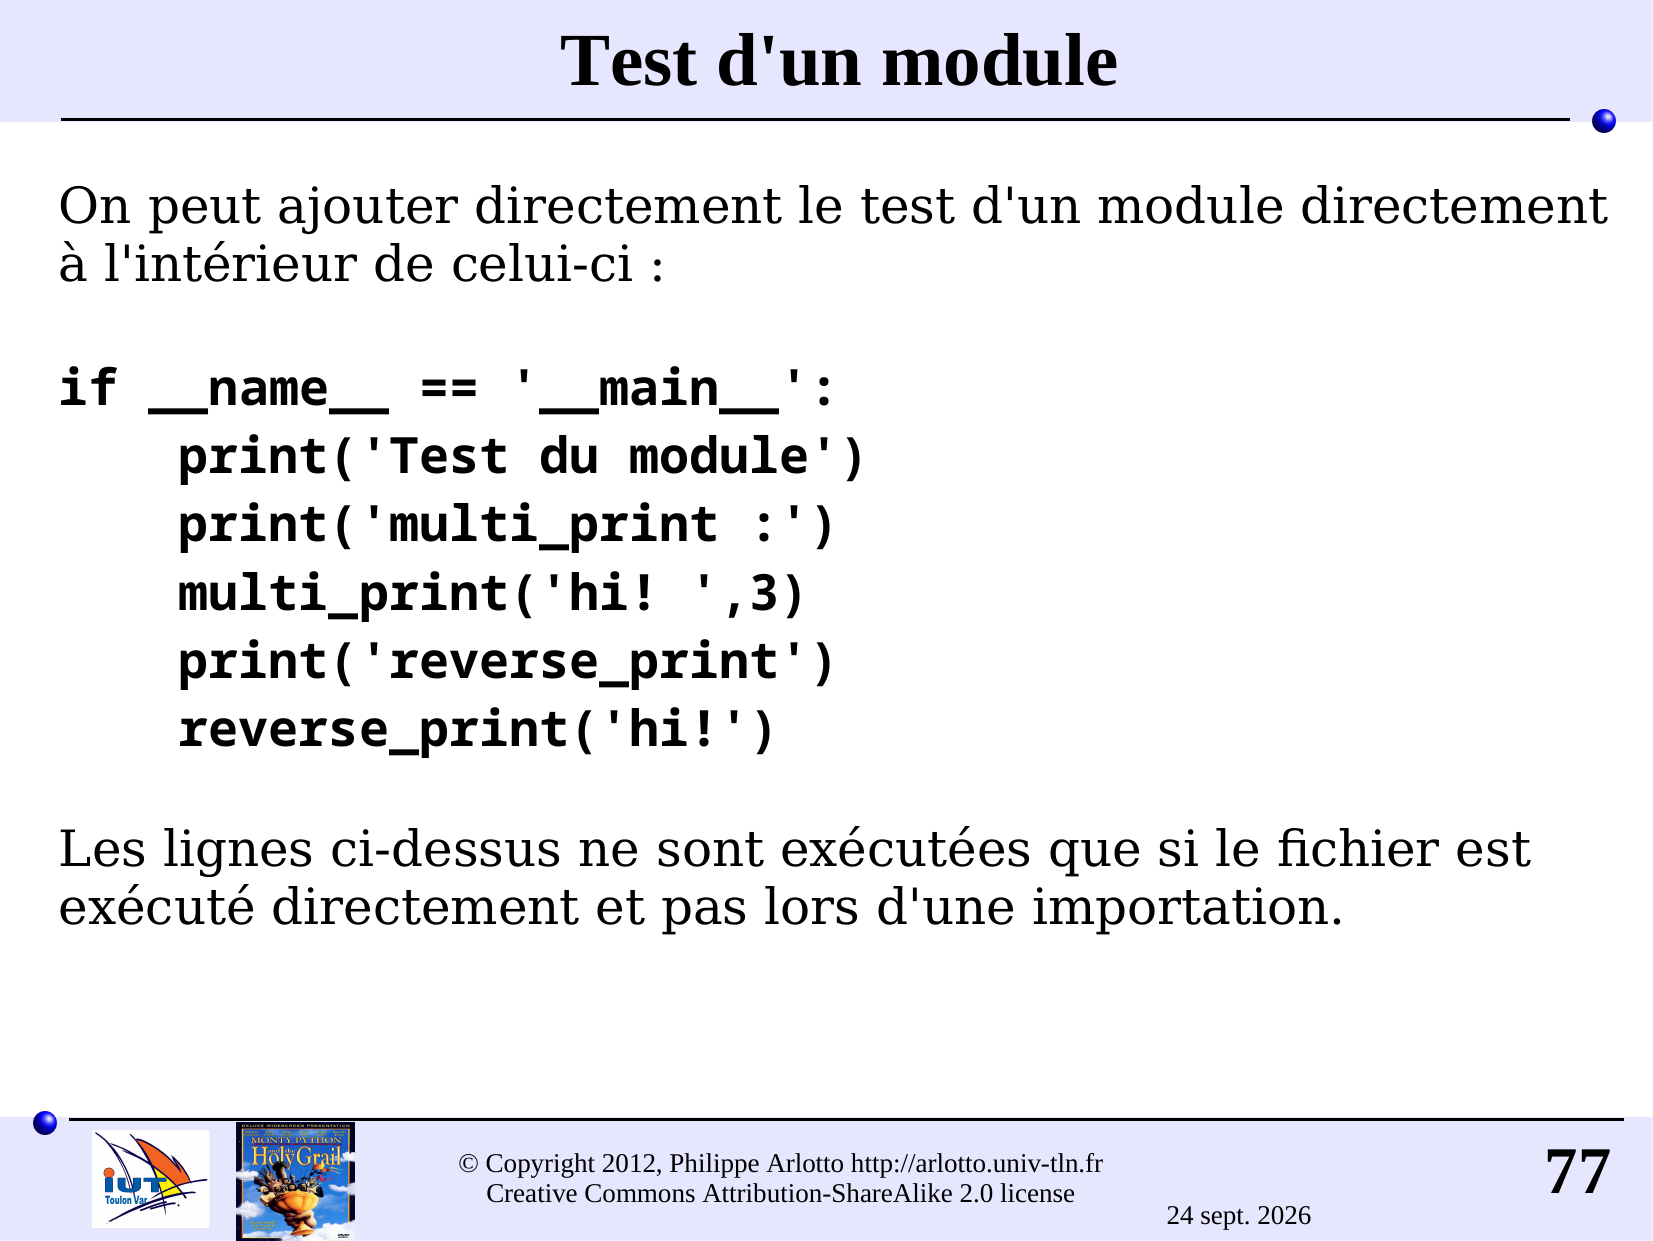

# Test d'un module
On peut ajouter directement le test d'un module directement
à l'intérieur de celui-ci :
if __name__ == '__main__':
 print('Test du module')
 print('multi_print :')
 multi_print('hi! ',3)
 print('reverse_print')
 reverse_print('hi!')
Les lignes ci-dessus ne sont exécutées que si le fichier est
exécuté directement et pas lors d'une importation.